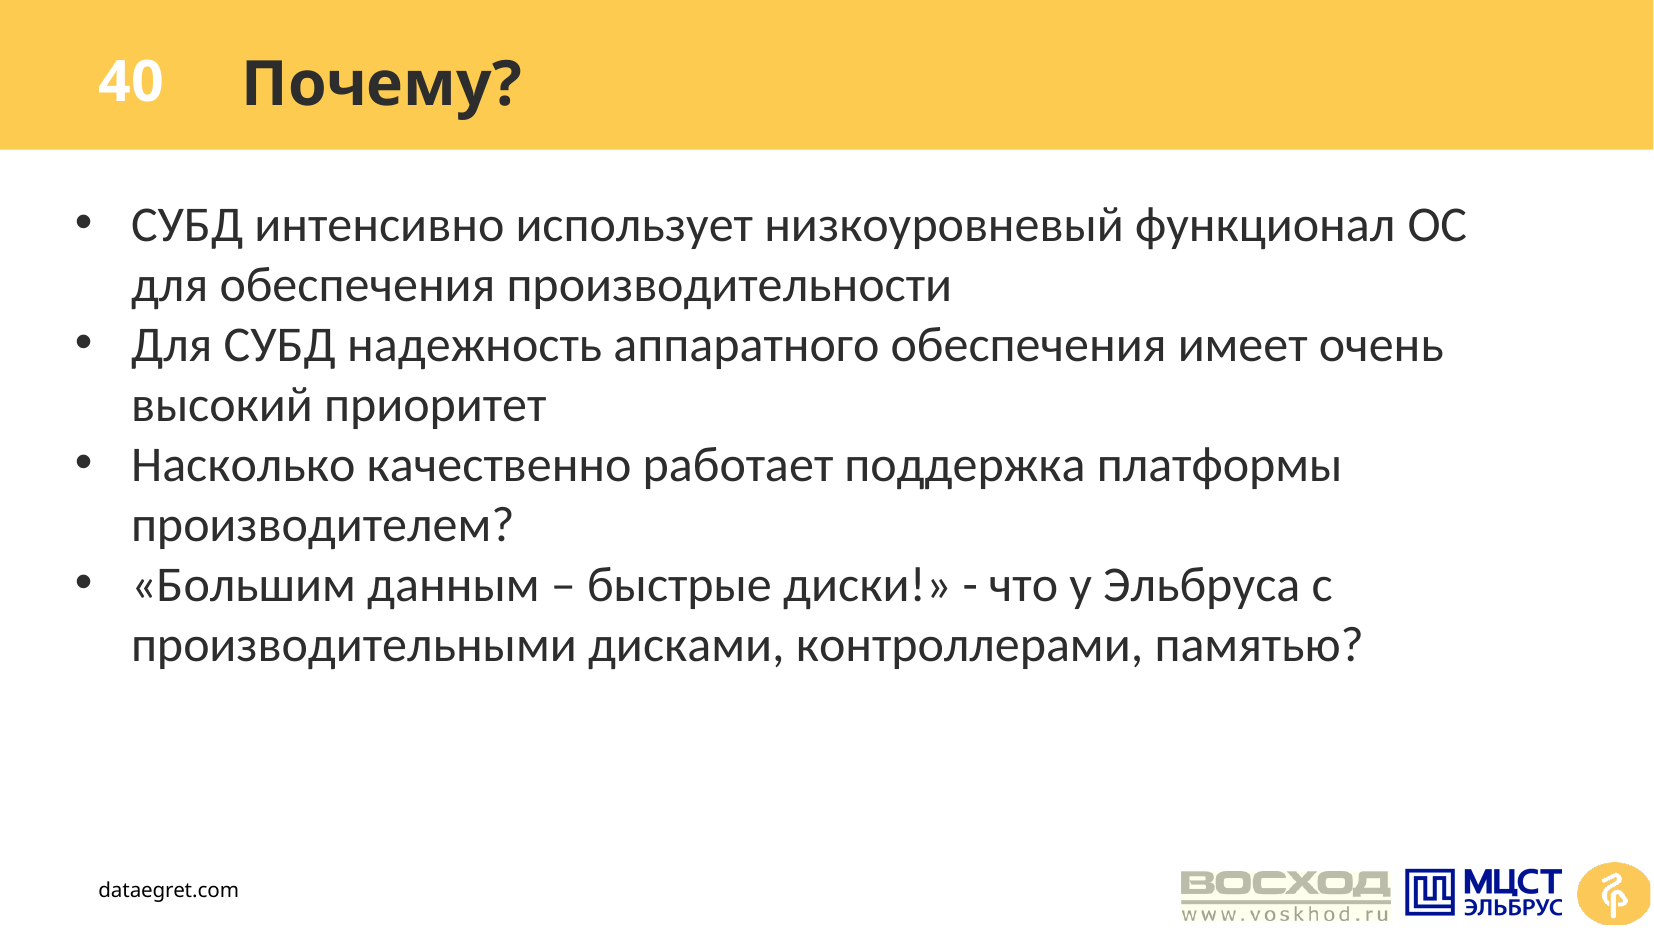

40
Почему?
СУБД интенсивно использует низкоуровневый функционал OC для обеспечения производительности
Для СУБД надежность аппаратного обеспечения имеет очень высокий приоритет
Насколько качественно работает поддержка платформы производителем?
«Большим данным – быстрые диски!» - что у Эльбруса с производительными дисками, контроллерами, памятью?
# dataegret.com